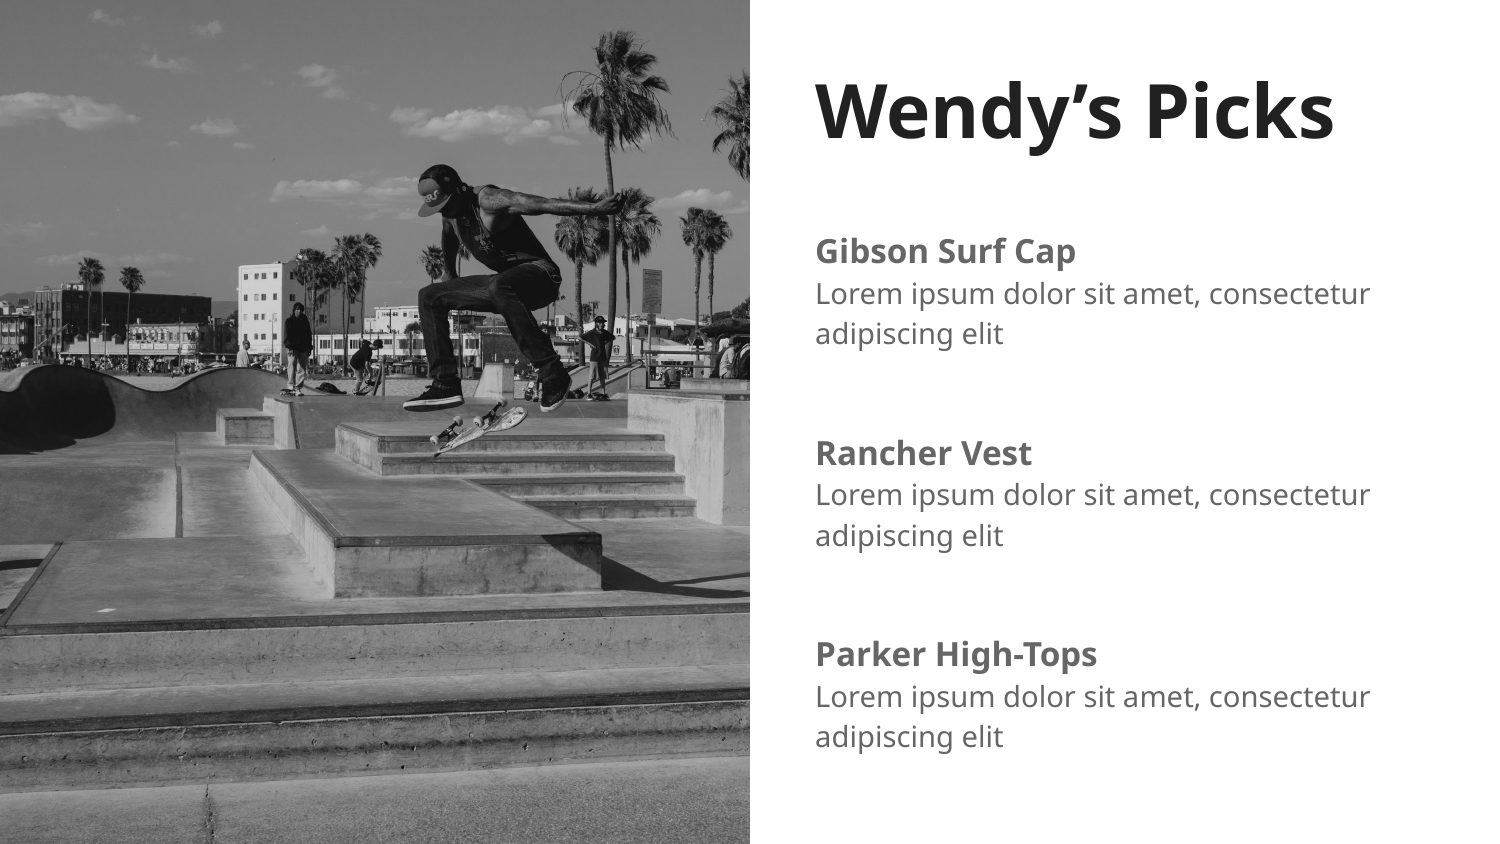

# Wendy’s Picks
Gibson Surf Cap
Lorem ipsum dolor sit amet, consectetur adipiscing elit
Rancher Vest
Lorem ipsum dolor sit amet, consectetur adipiscing elit
Parker High-Tops
Lorem ipsum dolor sit amet, consectetur adipiscing elit